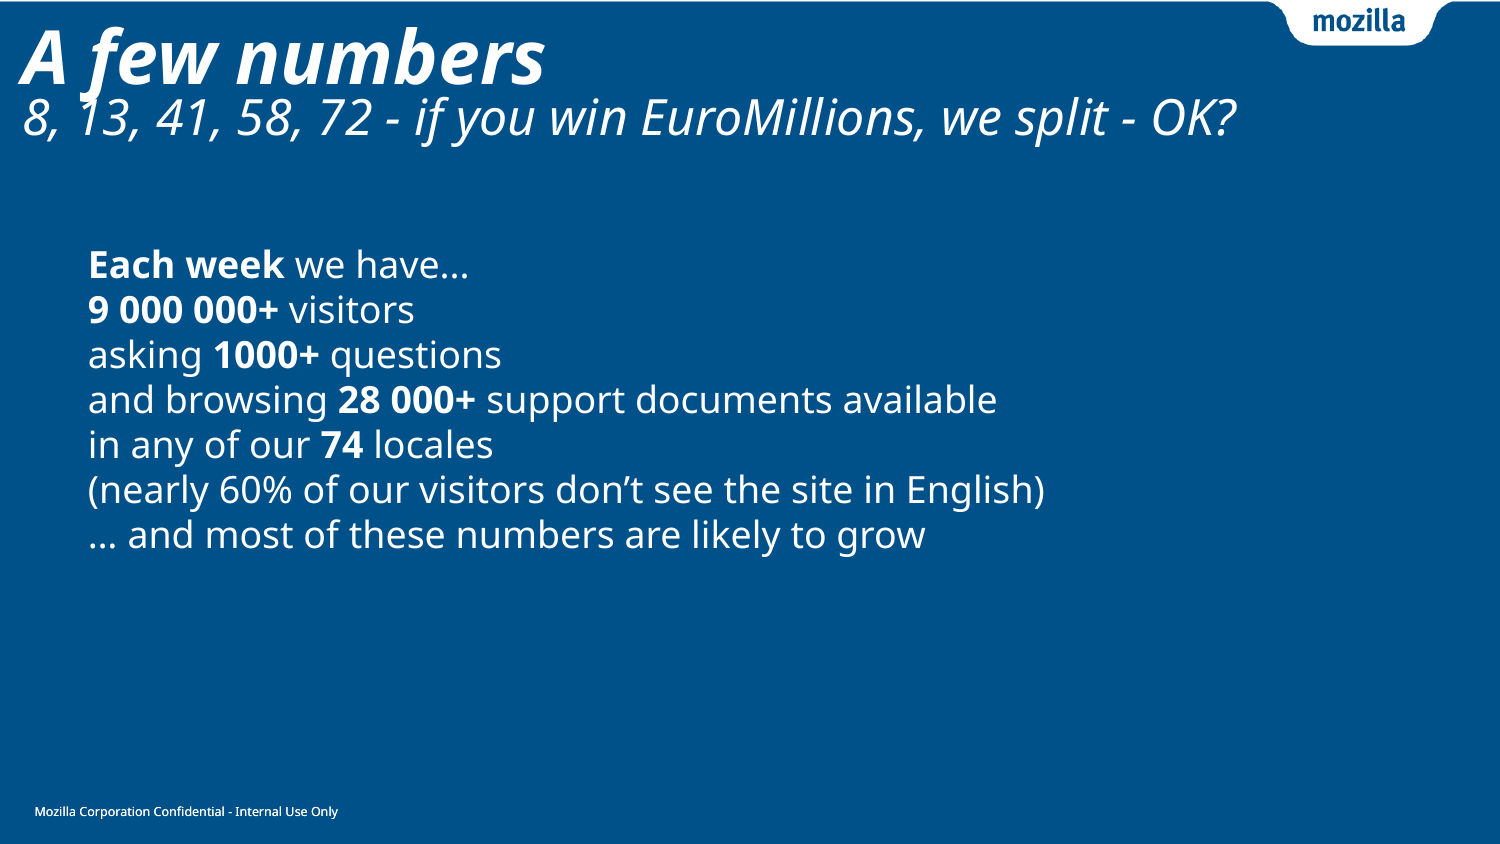

# A few numbers
8, 13, 41, 58, 72 - if you win EuroMillions, we split - OK?
Each week we have...
9 000 000+ visitors
asking 1000+ questions
and browsing 28 000+ support documents available
in any of our 74 locales
(nearly 60% of our visitors don’t see the site in English)
… and most of these numbers are likely to grow